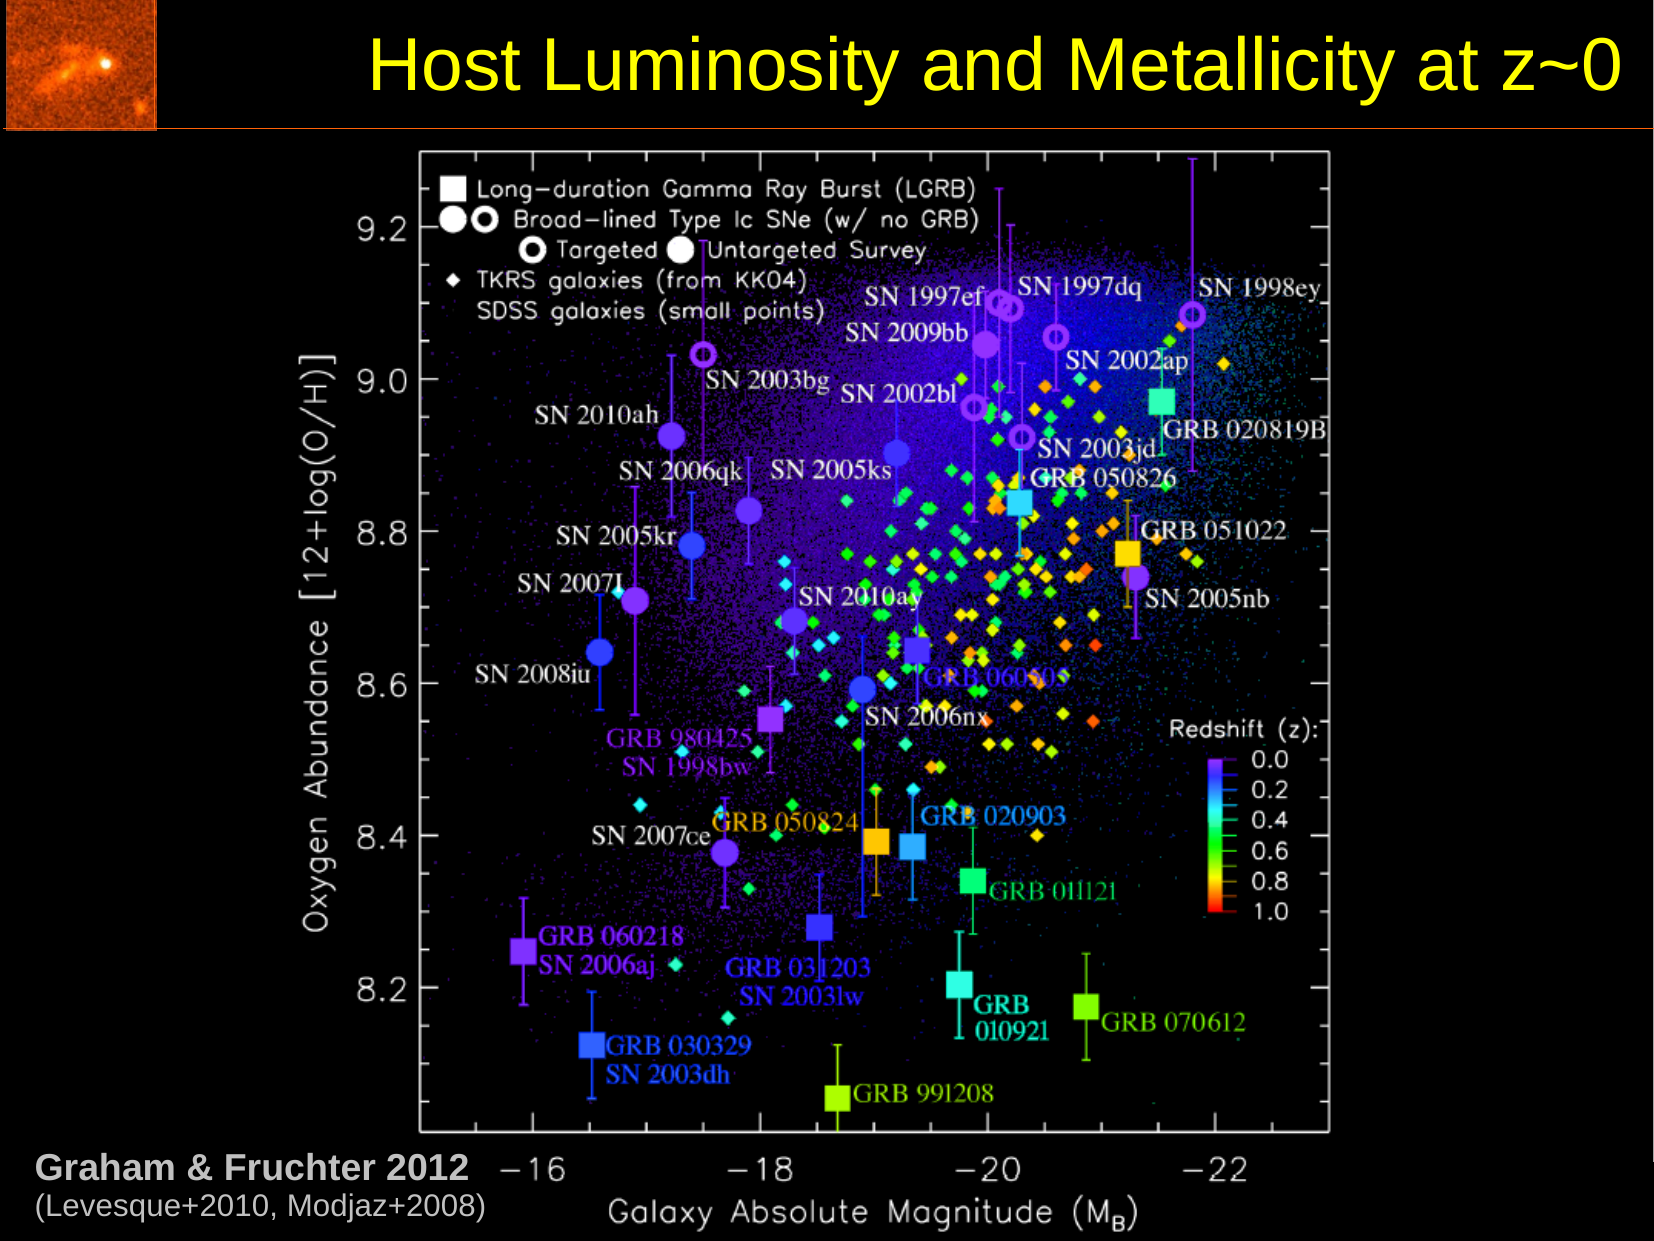

# Host Luminosity and Metallicity at z~0
Graham & Fruchter 2012
(Levesque+2010, Modjaz+2008)
2014-02-06
18